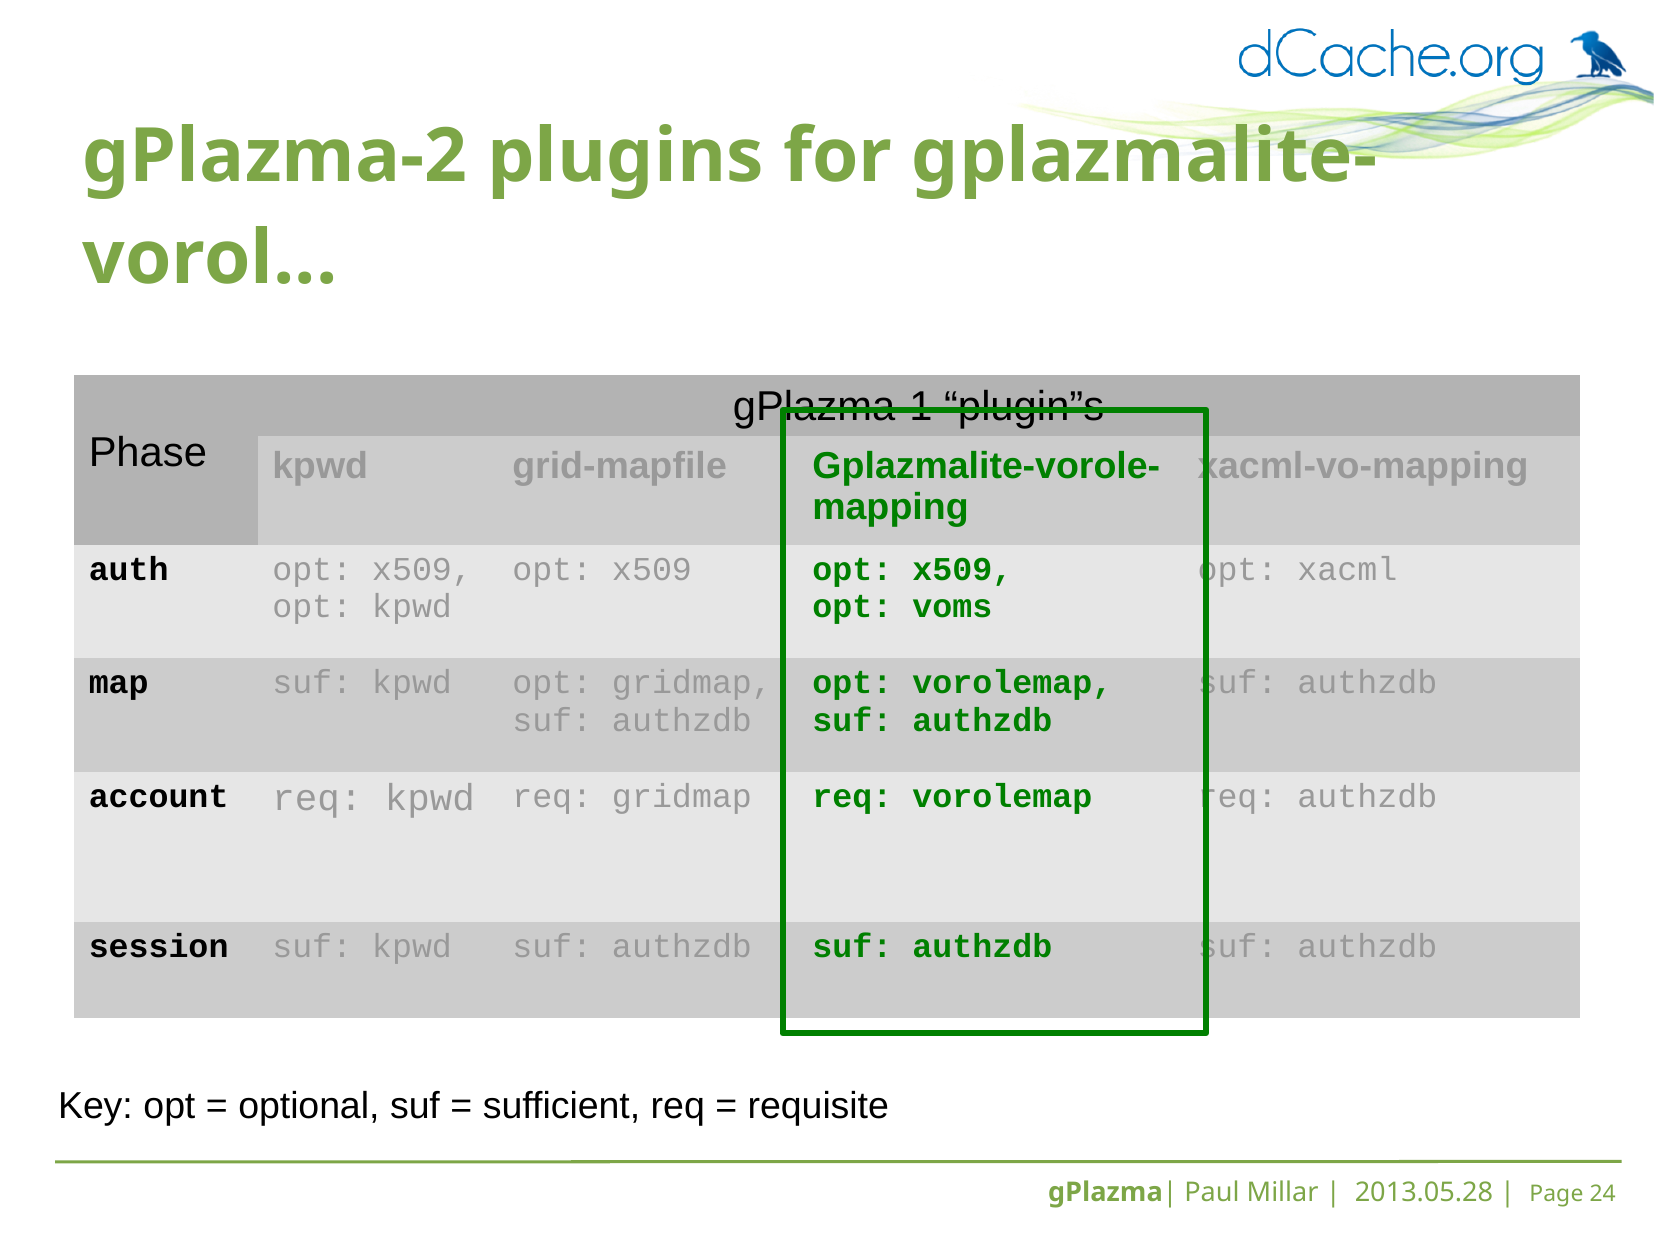

# gPlazma-2 plugins for gplazmalite-vorol...
| Phase | gPlazma-1 “plugin”s | | | |
| --- | --- | --- | --- | --- |
| | kpwd | grid-mapfile | Gplazmalite-vorole- mapping | xacml-vo-mapping |
| auth | opt: x509, opt: kpwd | opt: x509 | opt: x509, opt: voms | opt: xacml |
| map | suf: kpwd | opt: gridmap, suf: authzdb | opt: vorolemap, suf: authzdb | suf: authzdb |
| account | req: kpwd | req: gridmap | req: vorolemap | req: authzdb |
| session | suf: kpwd | suf: authzdb | suf: authzdb | suf: authzdb |
Key: opt = optional, suf = sufficient, req = requisite
24